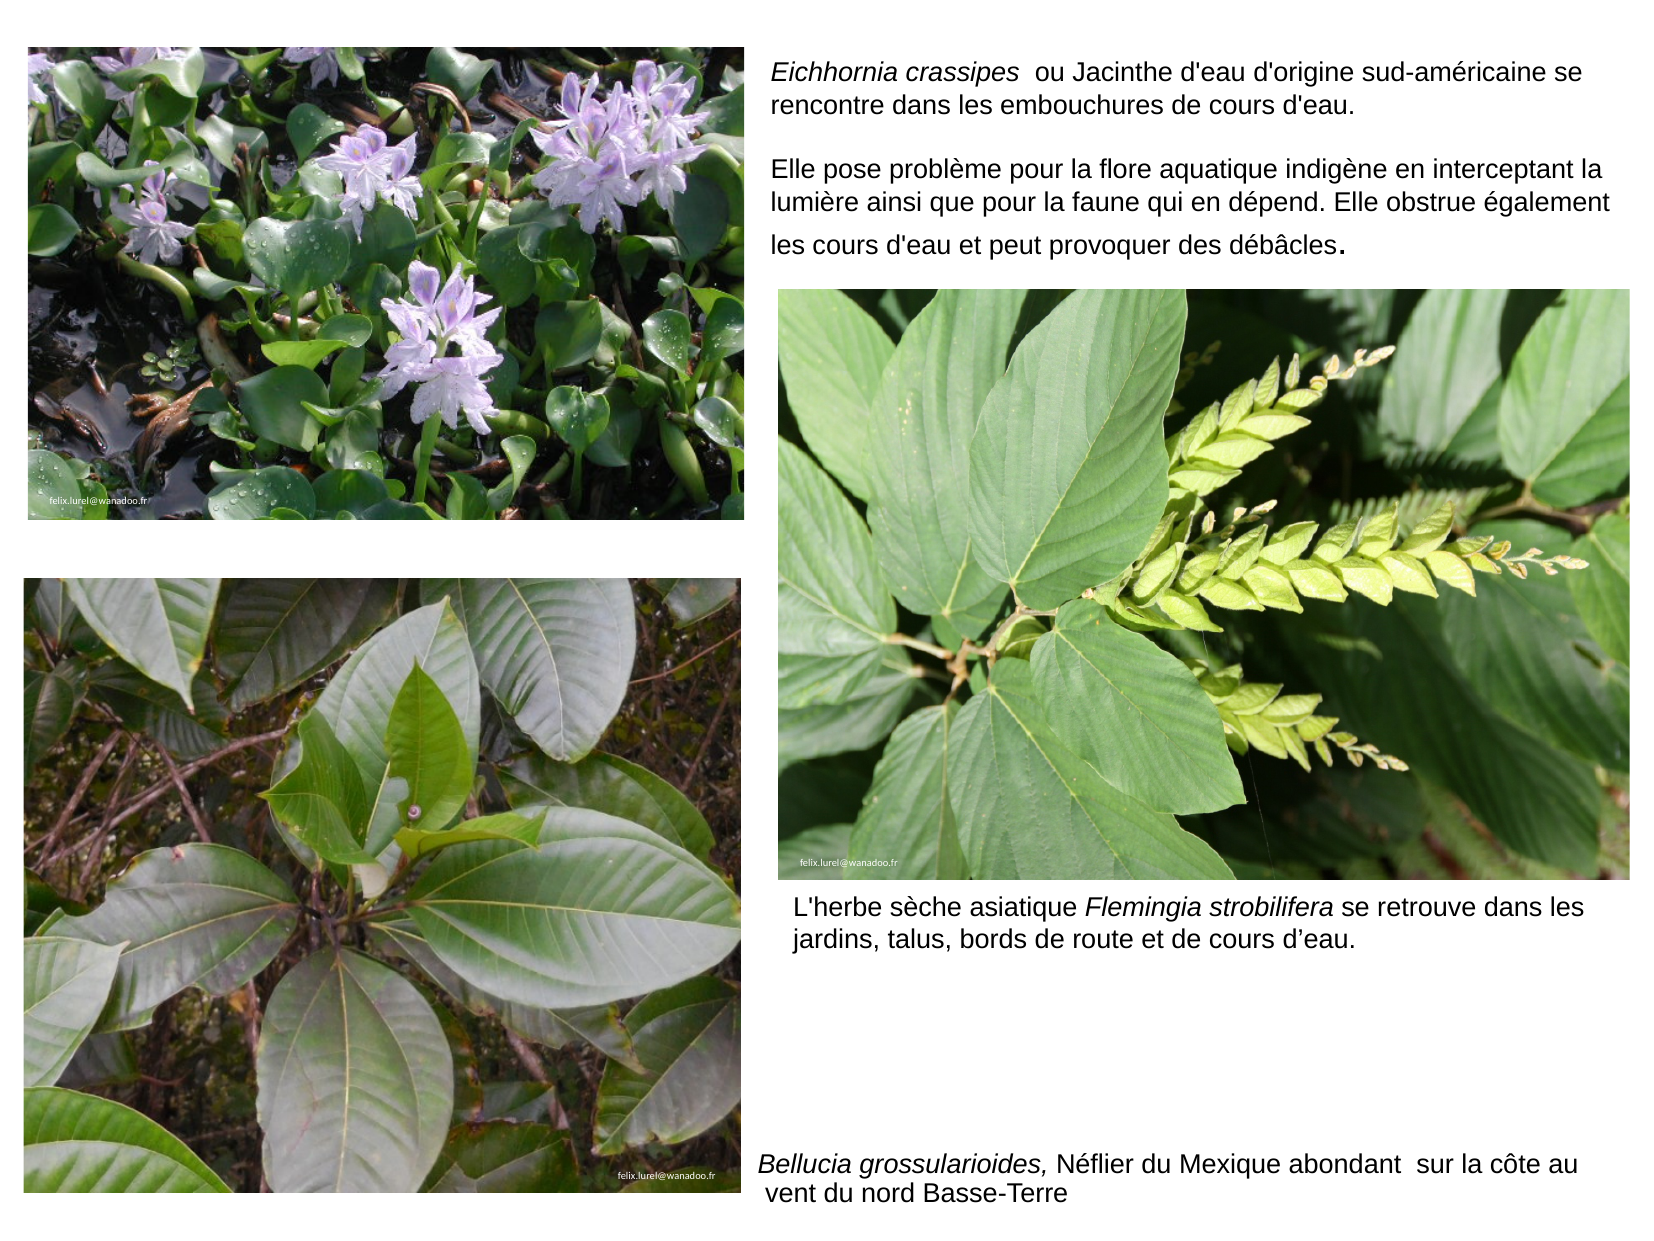

Eichhornia crassipes ou Jacinthe d'eau d'origine sud-américaine se rencontre dans les embouchures de cours d'eau.
Elle pose problème pour la flore aquatique indigène en interceptant la lumière ainsi que pour la faune qui en dépend. Elle obstrue également les cours d'eau et peut provoquer des débâcles.
felix.lurel@wanadoo.fr
felix.lurel@wanadoo.fr
L'herbe sèche asiatique Flemingia strobilifera se retrouve dans les jardins, talus, bords de route et de cours d’eau.
| Bellucia grossularioides, Néflier du Mexique abondant sur la côte au vent du nord Basse-Terre |
| --- |
felix.lurel@wanadoo.fr